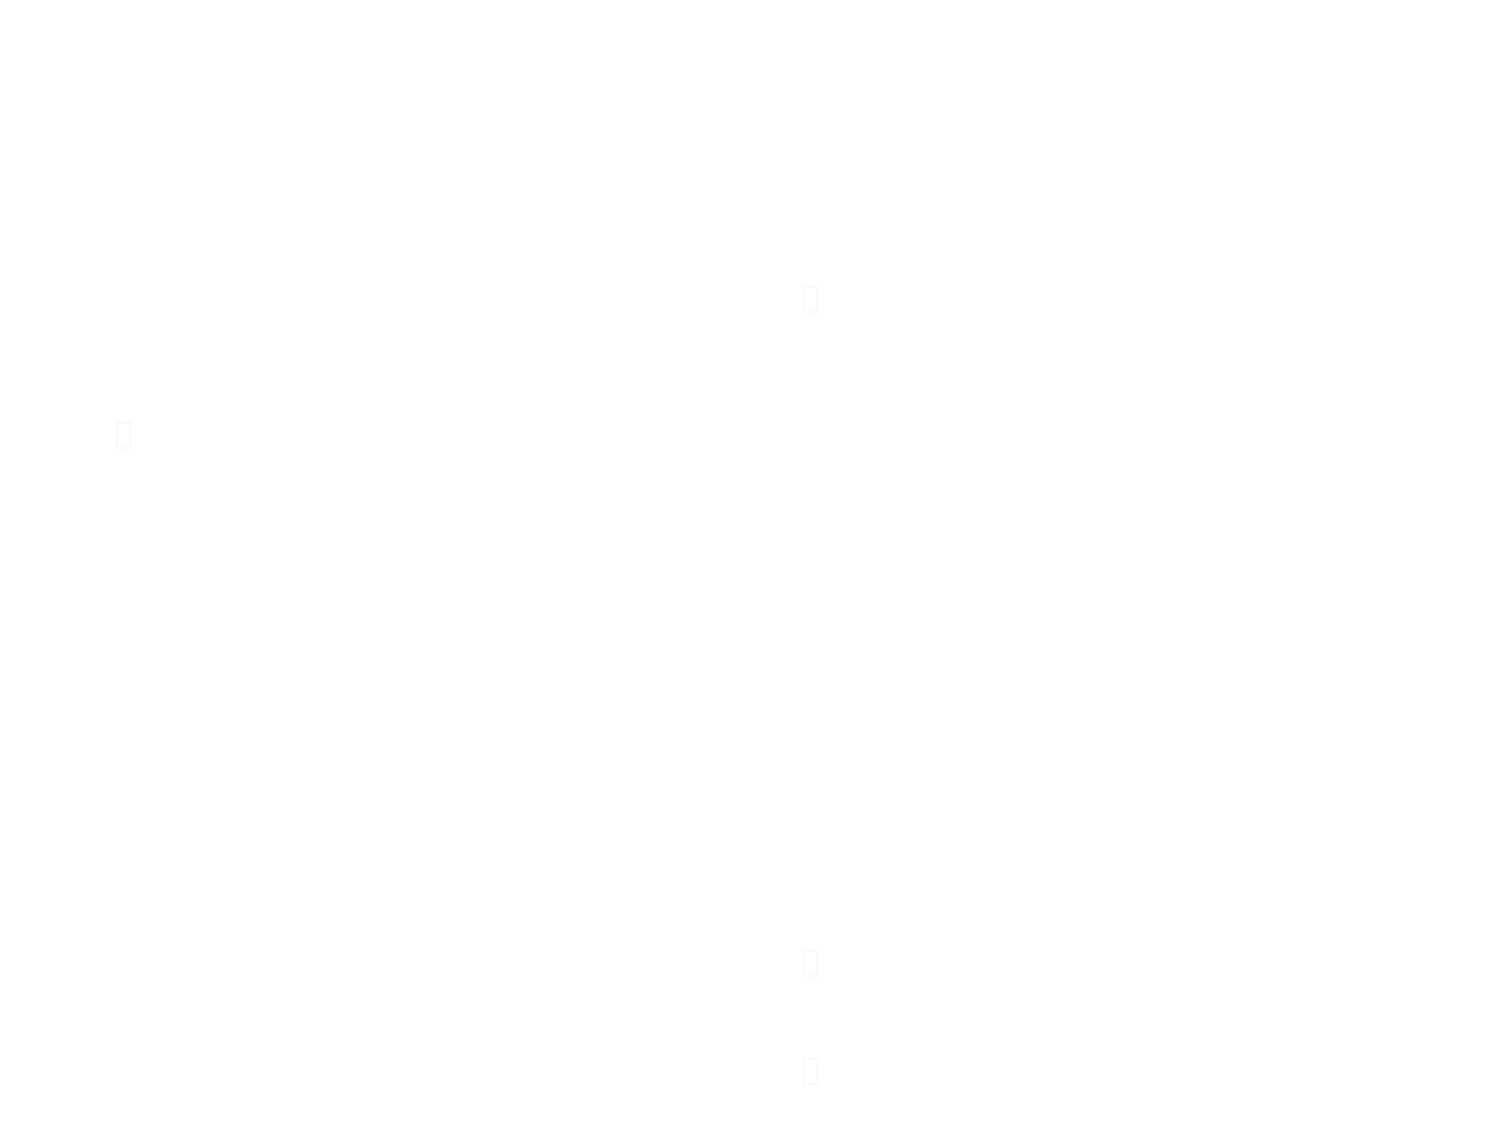

# Disa ninulla popullore
Nina nine, djepin me sane
Ti u rritsh me babe e nane
Nina nine, djepin me ferra
Ti u rritsh me treqind shtjerra
Kur te rritesh djal im
Ti moj zemër do m'dalsh trim
Nina-nina, more pllum
Flej se nana te don shum
Kur te rritesh mor zamak
Ta gzon nanen ne konak
Nine e nine sheqer ne leter
Mu bafsh bir plak I vjeter